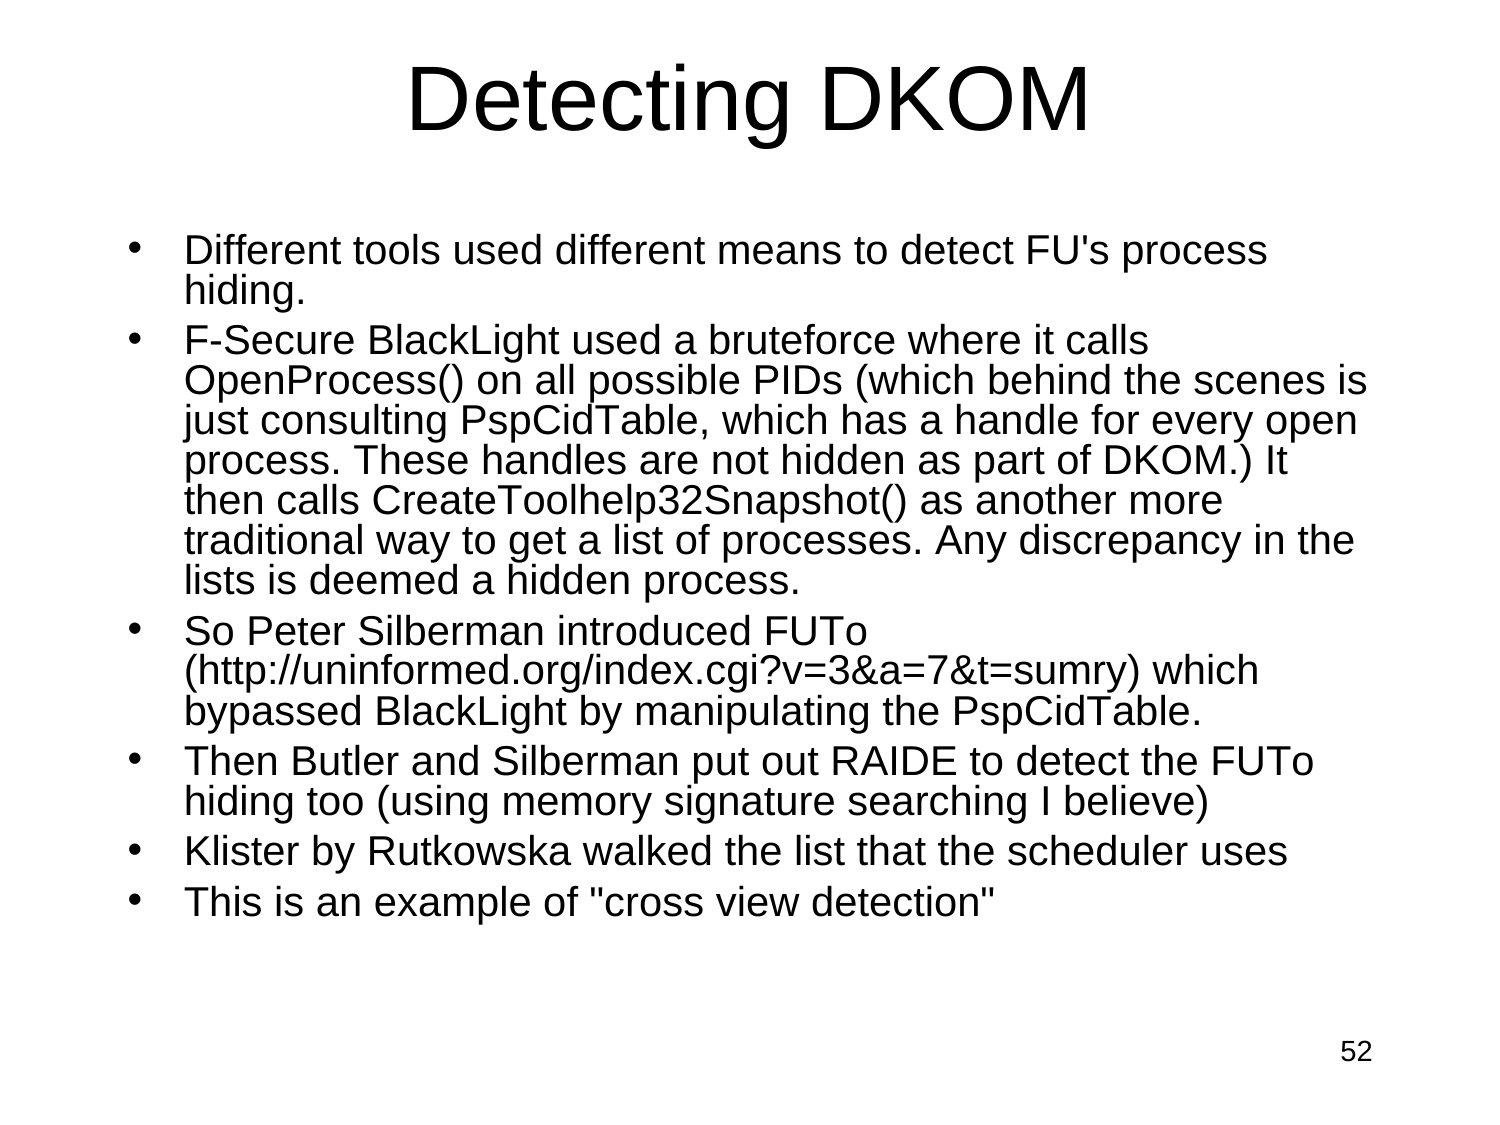

# Detecting DKOM
Different tools used different means to detect FU's process hiding.
F-Secure BlackLight used a bruteforce where it calls OpenProcess() on all possible PIDs (which behind the scenes is just consulting PspCidTable, which has a handle for every open process. These handles are not hidden as part of DKOM.) It then calls CreateToolhelp32Snapshot() as another more traditional way to get a list of processes. Any discrepancy in the lists is deemed a hidden process.
So Peter Silberman introduced FUTo (http://uninformed.org/index.cgi?v=3&a=7&t=sumry) which bypassed BlackLight by manipulating the PspCidTable.
Then Butler and Silberman put out RAIDE to detect the FUTo hiding too (using memory signature searching I believe)
Klister by Rutkowska walked the list that the scheduler uses
This is an example of "cross view detection"